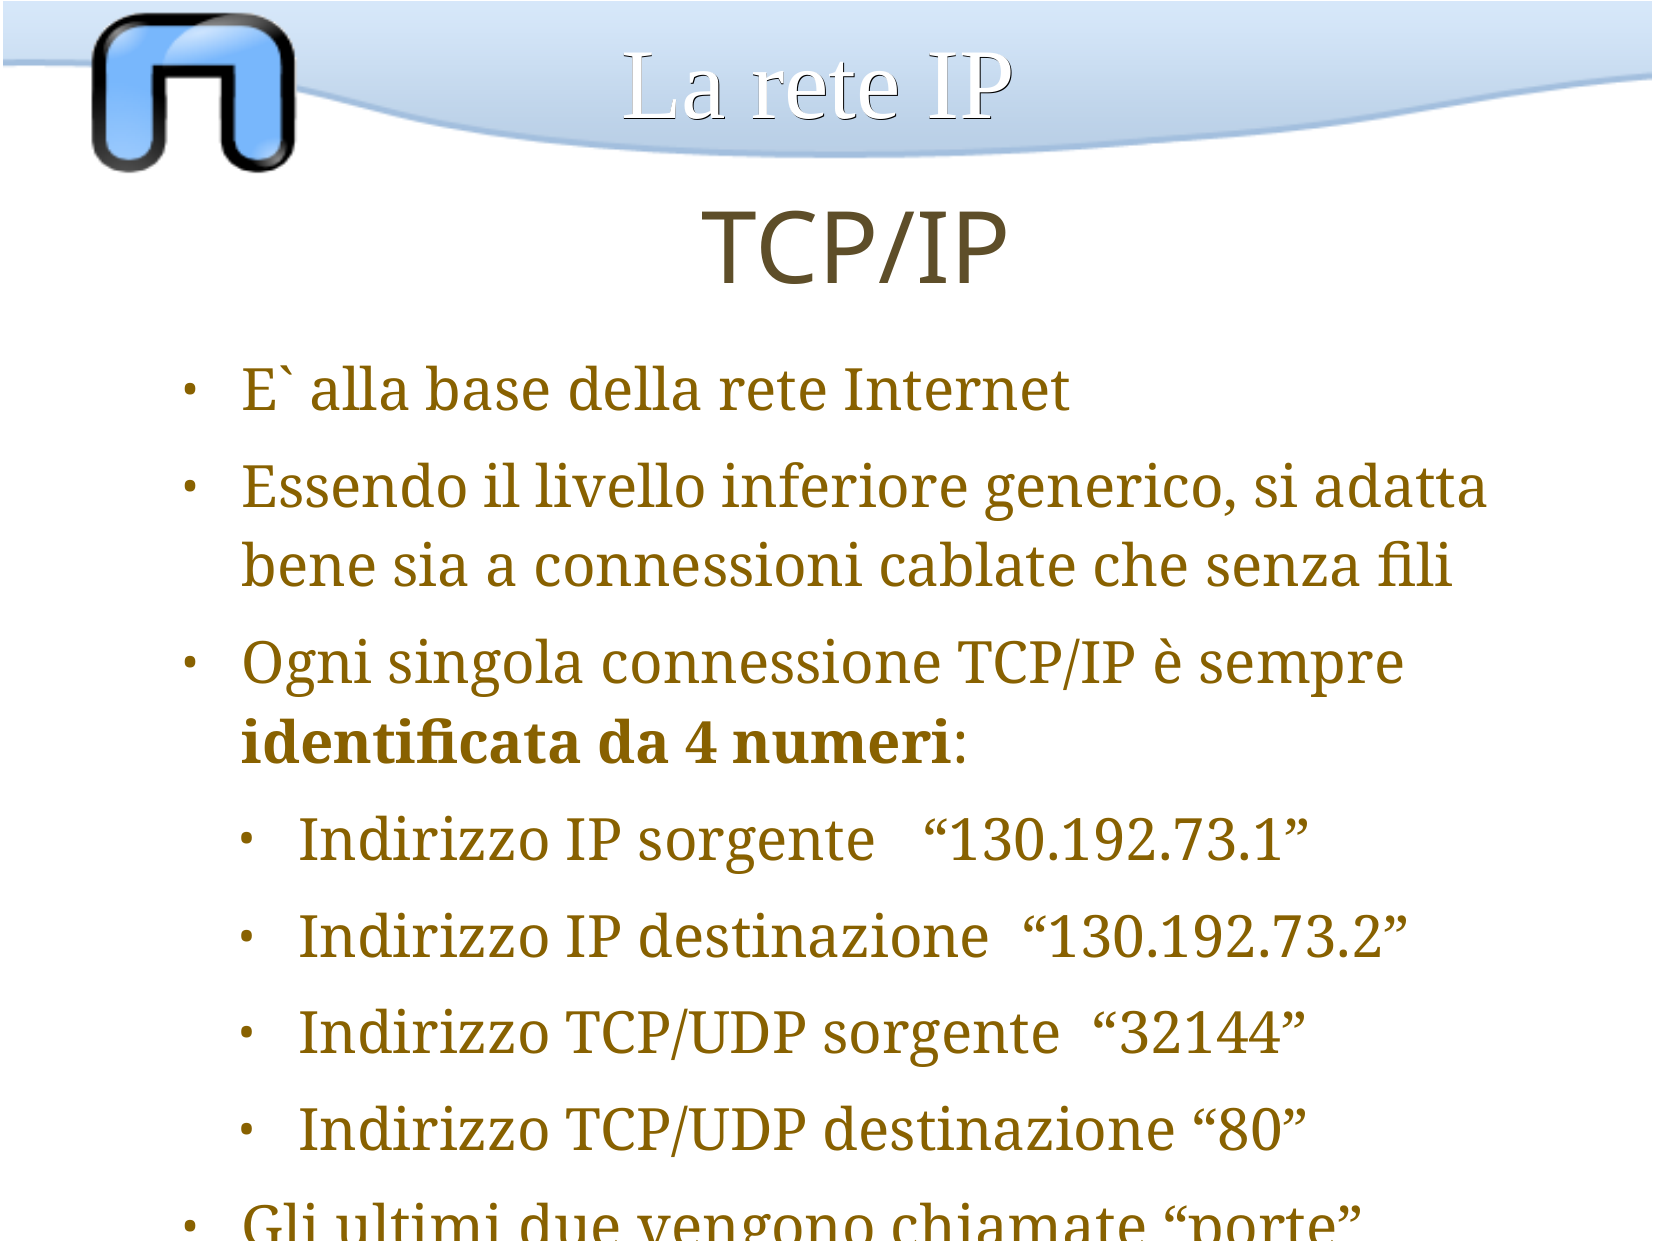

La rete IP
TCP/IP
# E` alla base della rete Internet
Essendo il livello inferiore generico, si adatta bene sia a connessioni cablate che senza fili
Ogni singola connessione TCP/IP è sempre identificata da 4 numeri:
Indirizzo IP sorgente “130.192.73.1”
Indirizzo IP destinazione “130.192.73.2”
Indirizzo TCP/UDP sorgente “32144”
Indirizzo TCP/UDP destinazione “80”
Gli ultimi due vengono chiamate “porte”